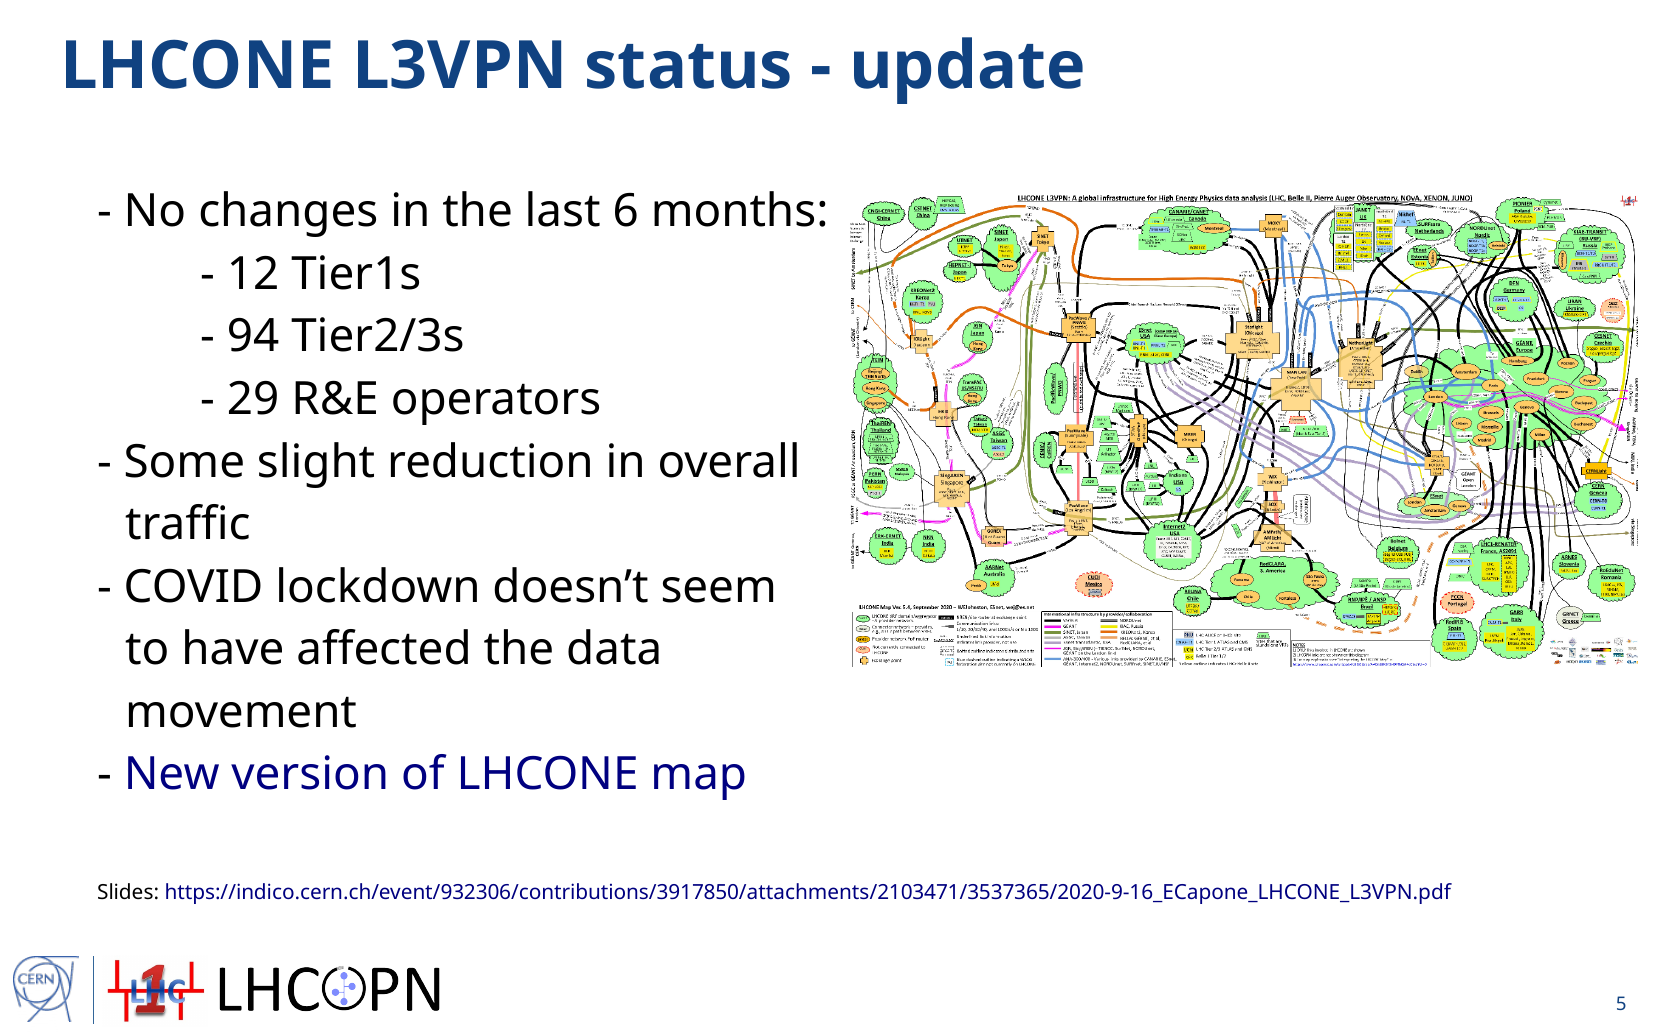

# LHCONE L3VPN status - update
- No changes in the last 6 months:
	- 12 Tier1s
	- 94 Tier2/3s
	- 29 R&E operators
- Some slight reduction in overall
traffic
- COVID lockdown doesn’t seem
to have affected the data
movement
- New version of LHCONE map
Slides: https://indico.cern.ch/event/932306/contributions/3917850/attachments/2103471/3537365/2020-9-16_ECapone_LHCONE_L3VPN.pdf